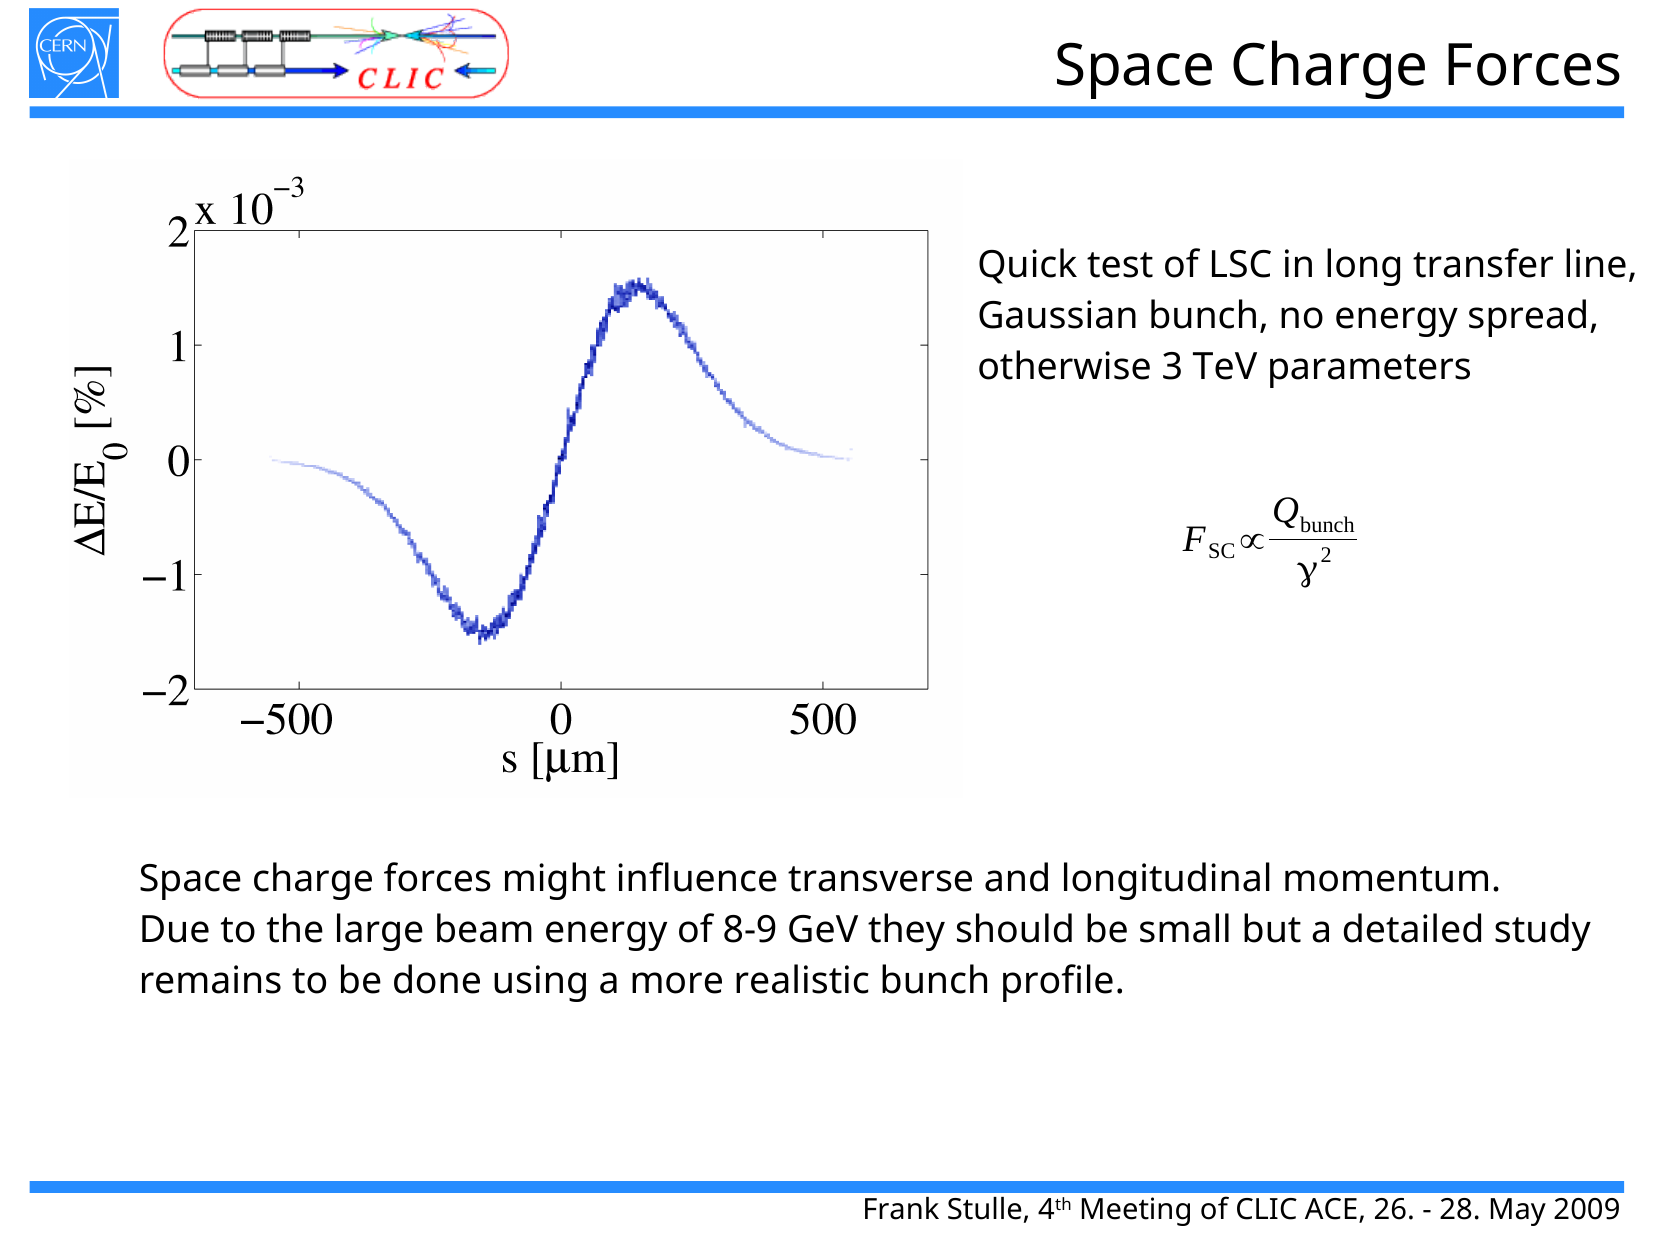

# Space Charge Forces
Quick test of LSC in long transfer line,
Gaussian bunch, no energy spread,
otherwise 3 TeV parameters
Space charge forces might influence transverse and longitudinal momentum.
Due to the large beam energy of 8-9 GeV they should be small but a detailed study
remains to be done using a more realistic bunch profile.